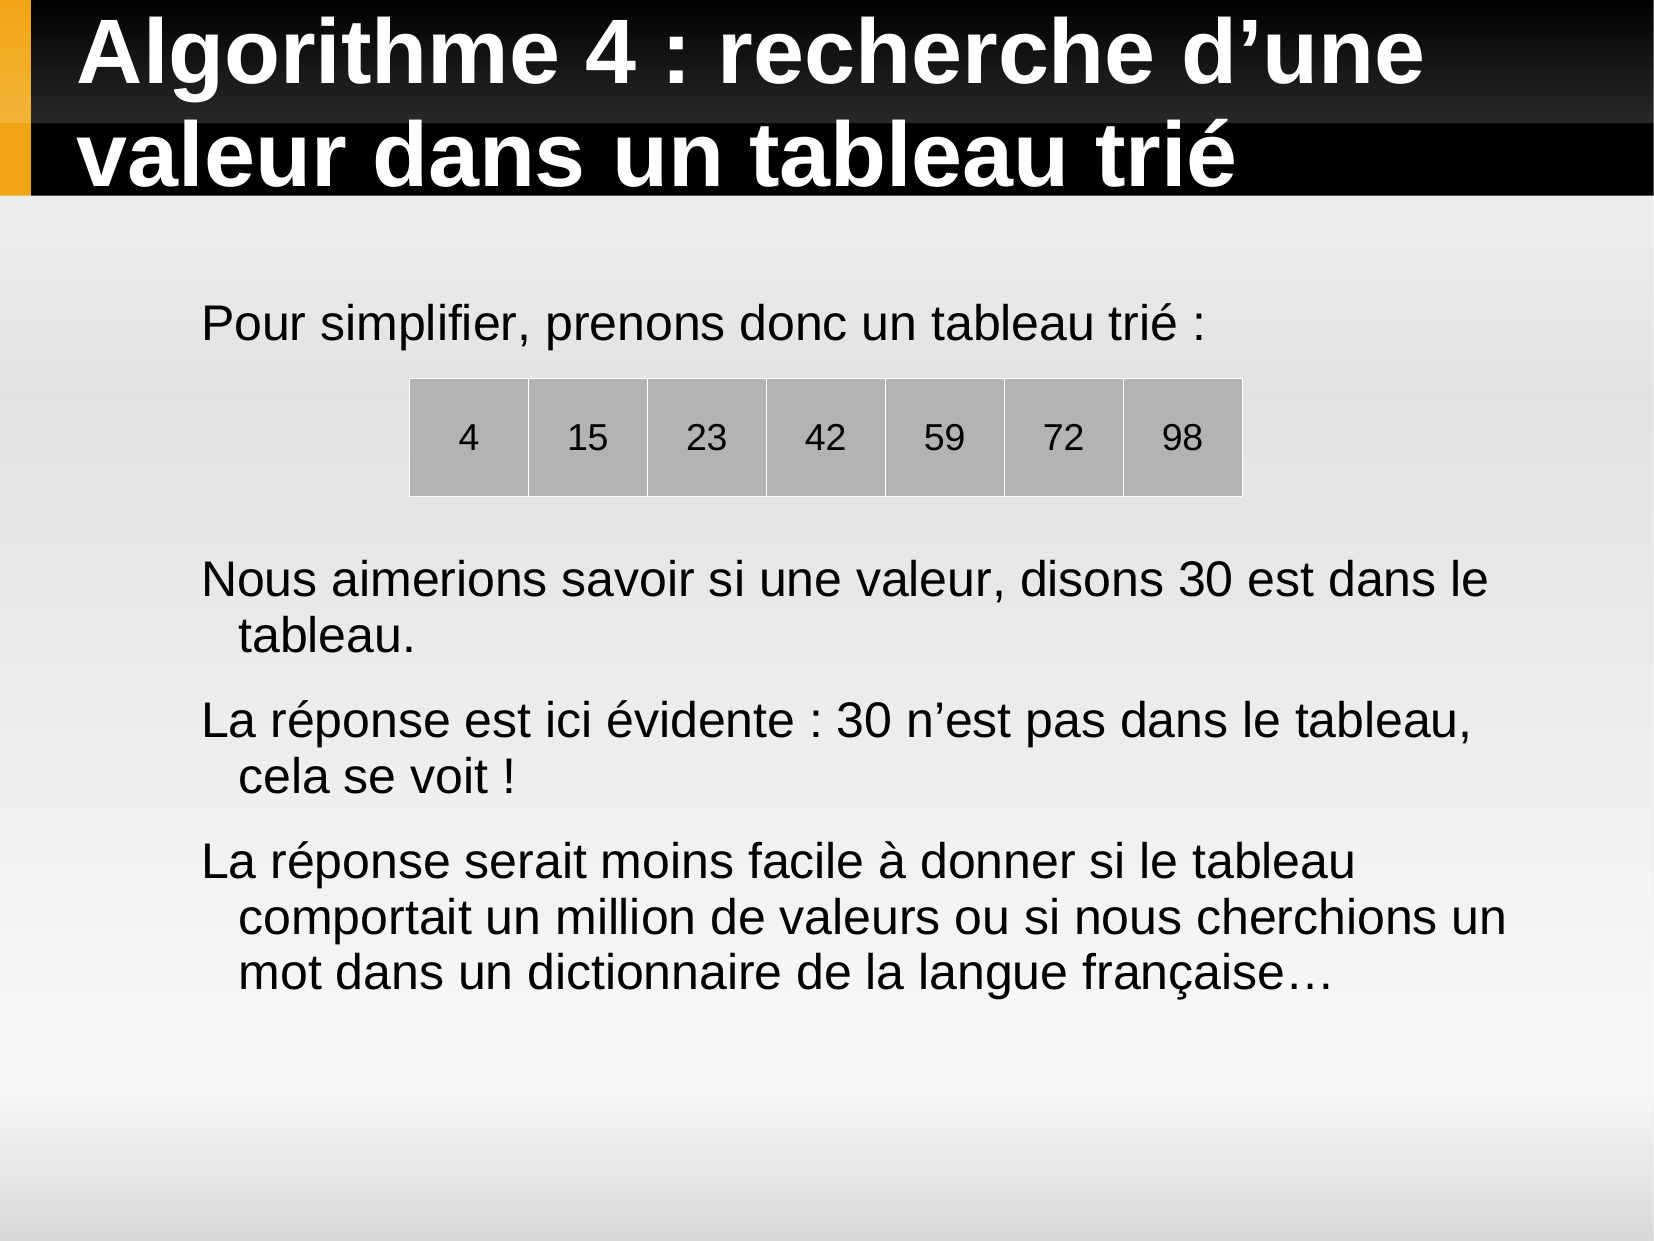

Algorithme 4 : recherche d’une valeur dans un tableau trié
# Pour simplifier, prenons donc un tableau trié :
Nous aimerions savoir si une valeur, disons 30 est dans le tableau.
La réponse est ici évidente : 30 n’est pas dans le tableau, cela se voit !
La réponse serait moins facile à donner si le tableau comportait un million de valeurs ou si nous cherchions un mot dans un dictionnaire de la langue française…
| 4 | 15 | 23 | 42 | 59 | 72 | 98 |
| --- | --- | --- | --- | --- | --- | --- |